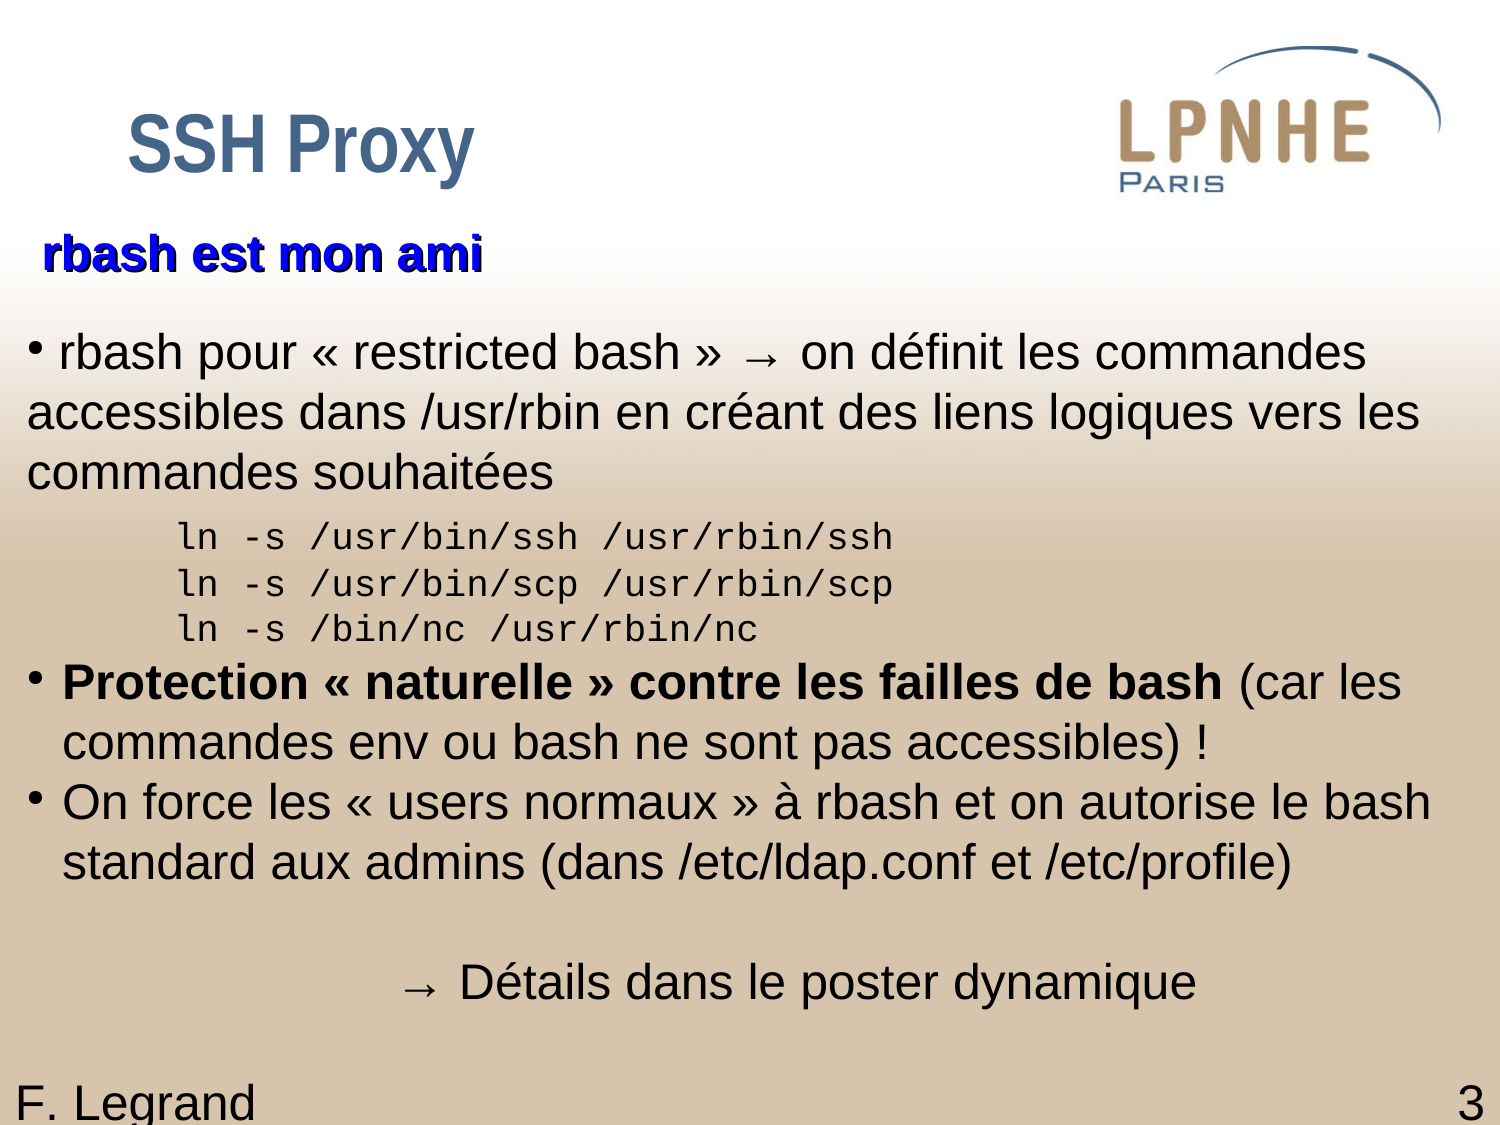

# SSH Proxy
rbash est mon ami
 rbash pour « restricted bash » → on définit les commandes accessibles dans /usr/rbin en créant des liens logiques vers les commandes souhaitées
		ln -s /usr/bin/ssh /usr/rbin/ssh
		ln -s /usr/bin/scp /usr/rbin/scp
		ln -s /bin/nc /usr/rbin/nc
Protection « naturelle » contre les failles de bash (car les commandes env ou bash ne sont pas accessibles) !
On force les « users normaux » à rbash et on autorise le bash standard aux admins (dans /etc/ldap.conf et /etc/profile)
					→ Détails dans le poster dynamique
3